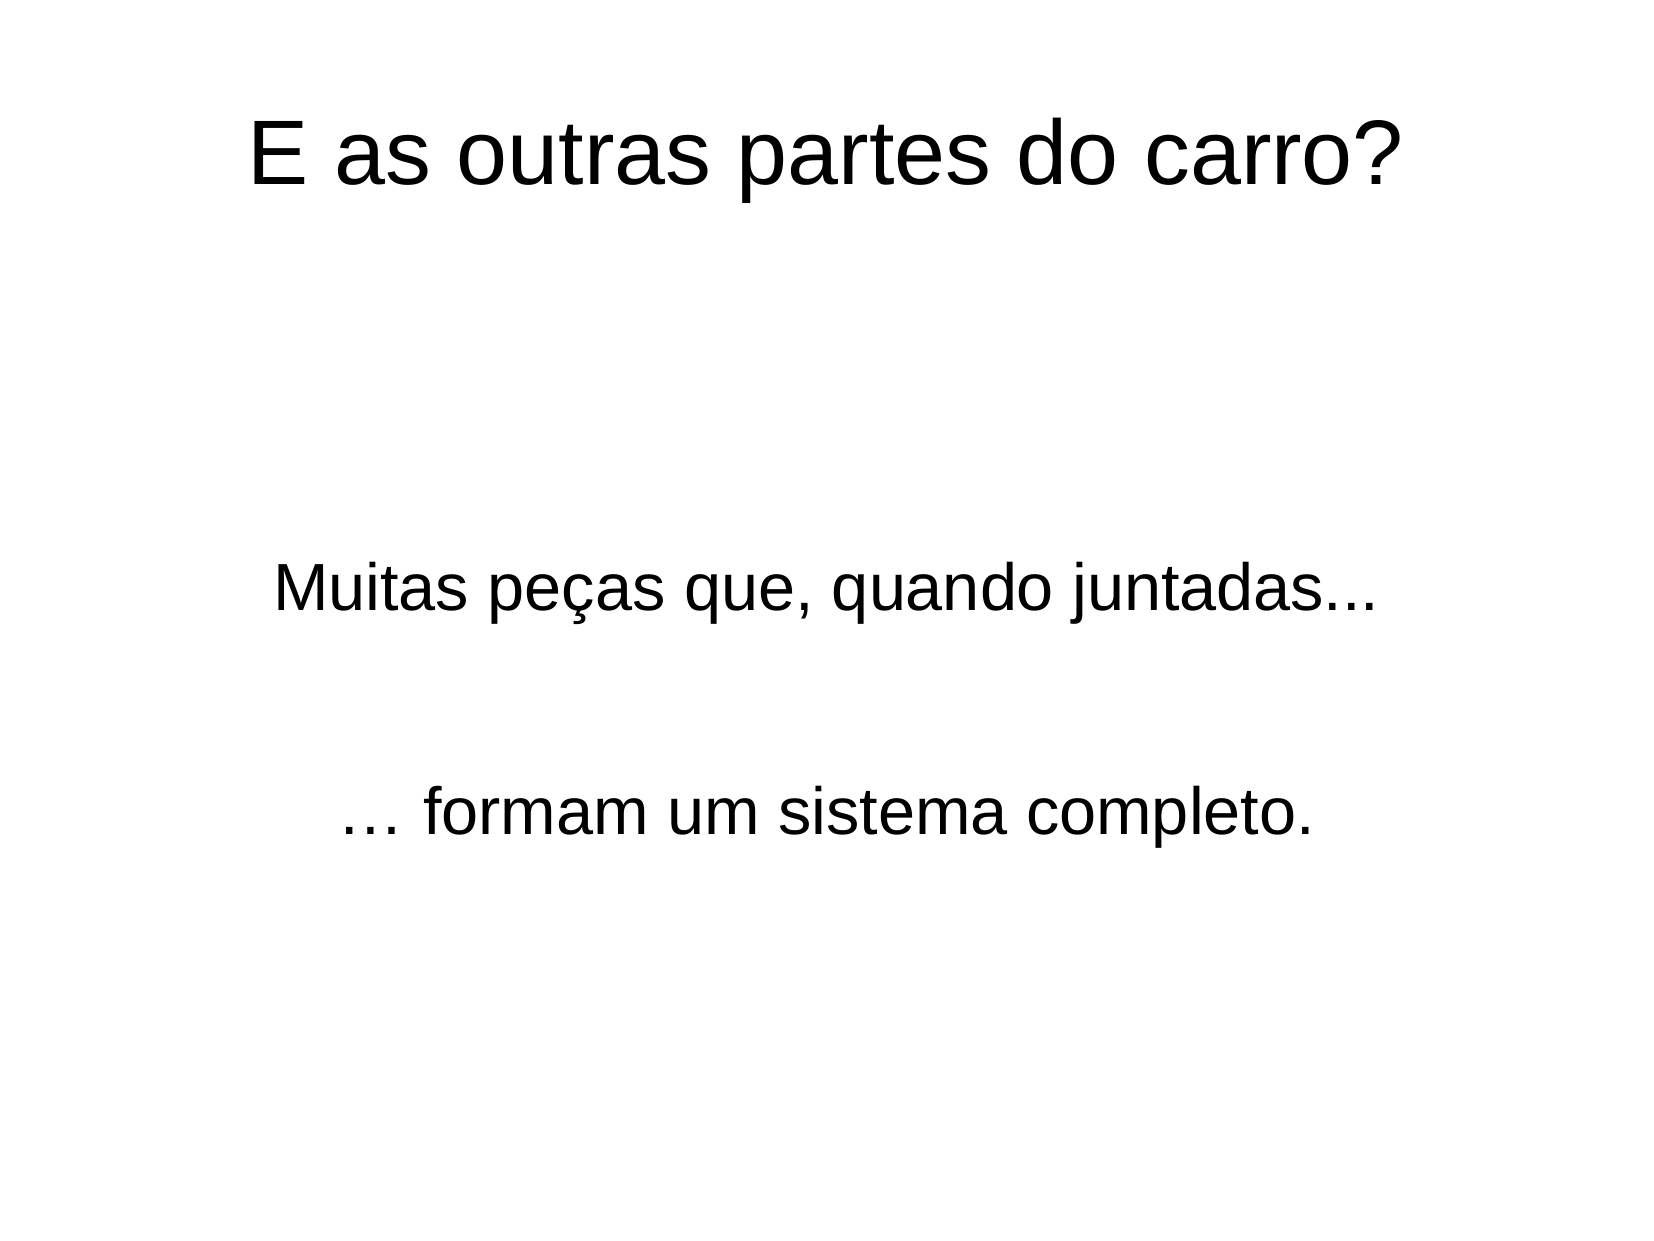

# E as outras partes do carro?
Muitas peças que, quando juntadas...
… formam um sistema completo.